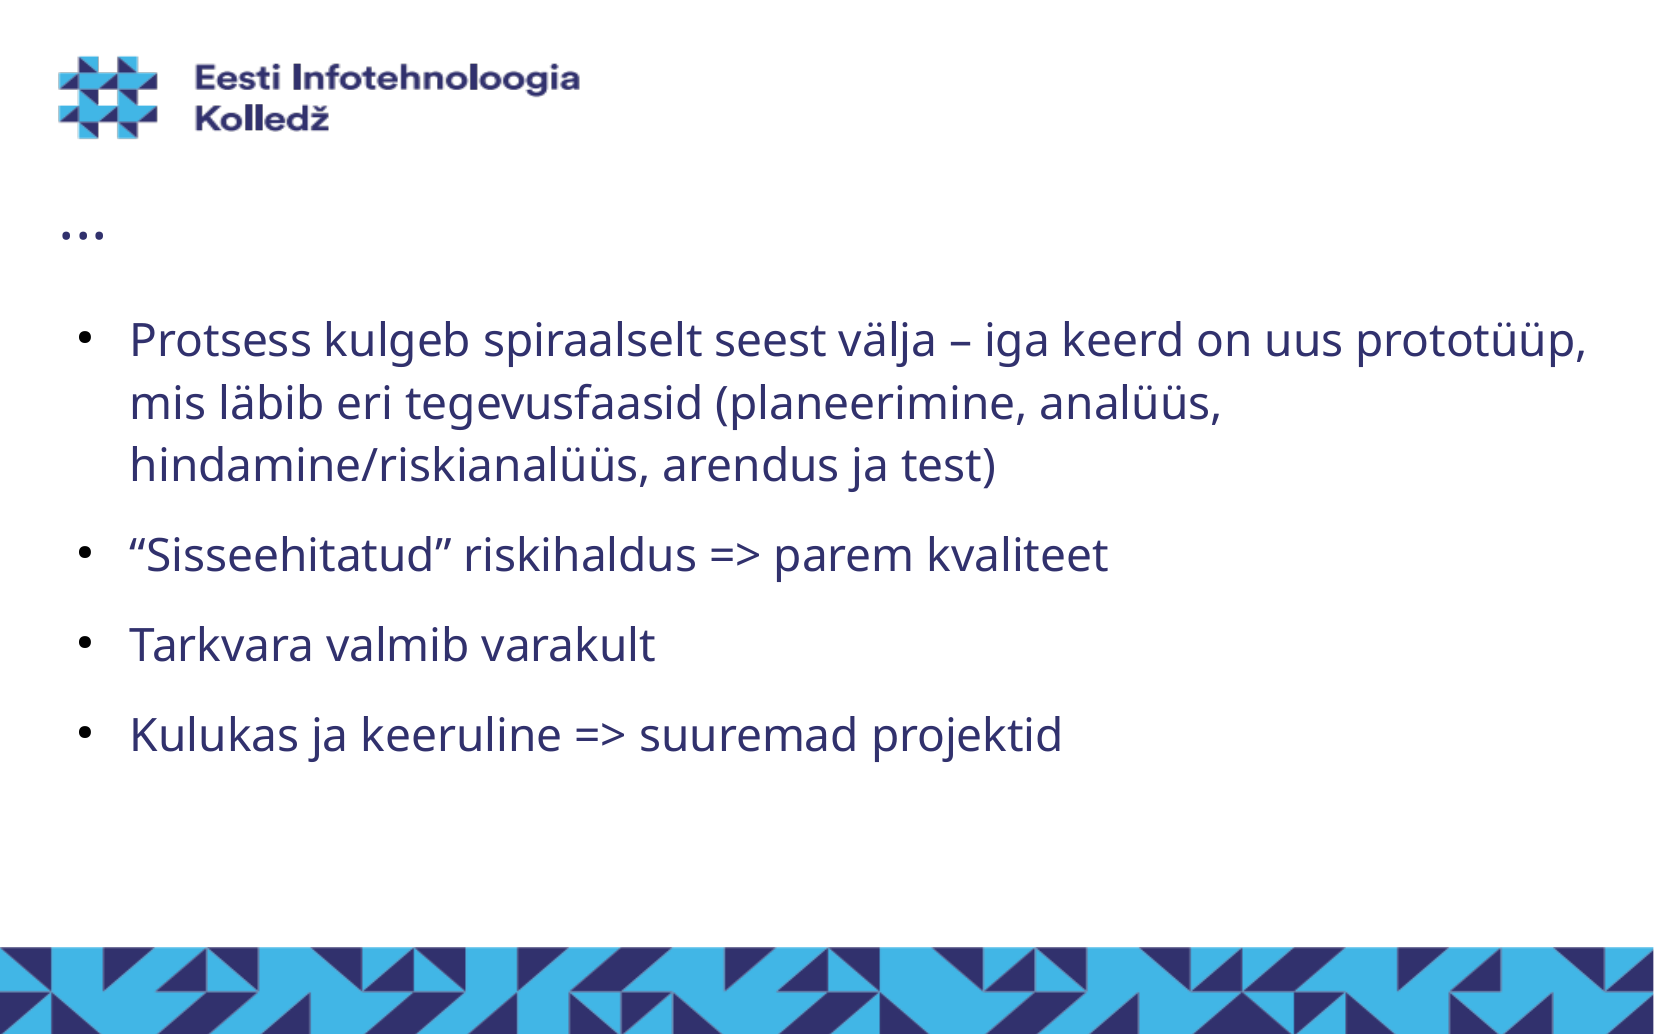

# ...
Protsess kulgeb spiraalselt seest välja – iga keerd on uus prototüüp, mis läbib eri tegevusfaasid (planeerimine, analüüs, hindamine/riskianalüüs, arendus ja test)
“Sisseehitatud” riskihaldus => parem kvaliteet
Tarkvara valmib varakult
Kulukas ja keeruline => suuremad projektid